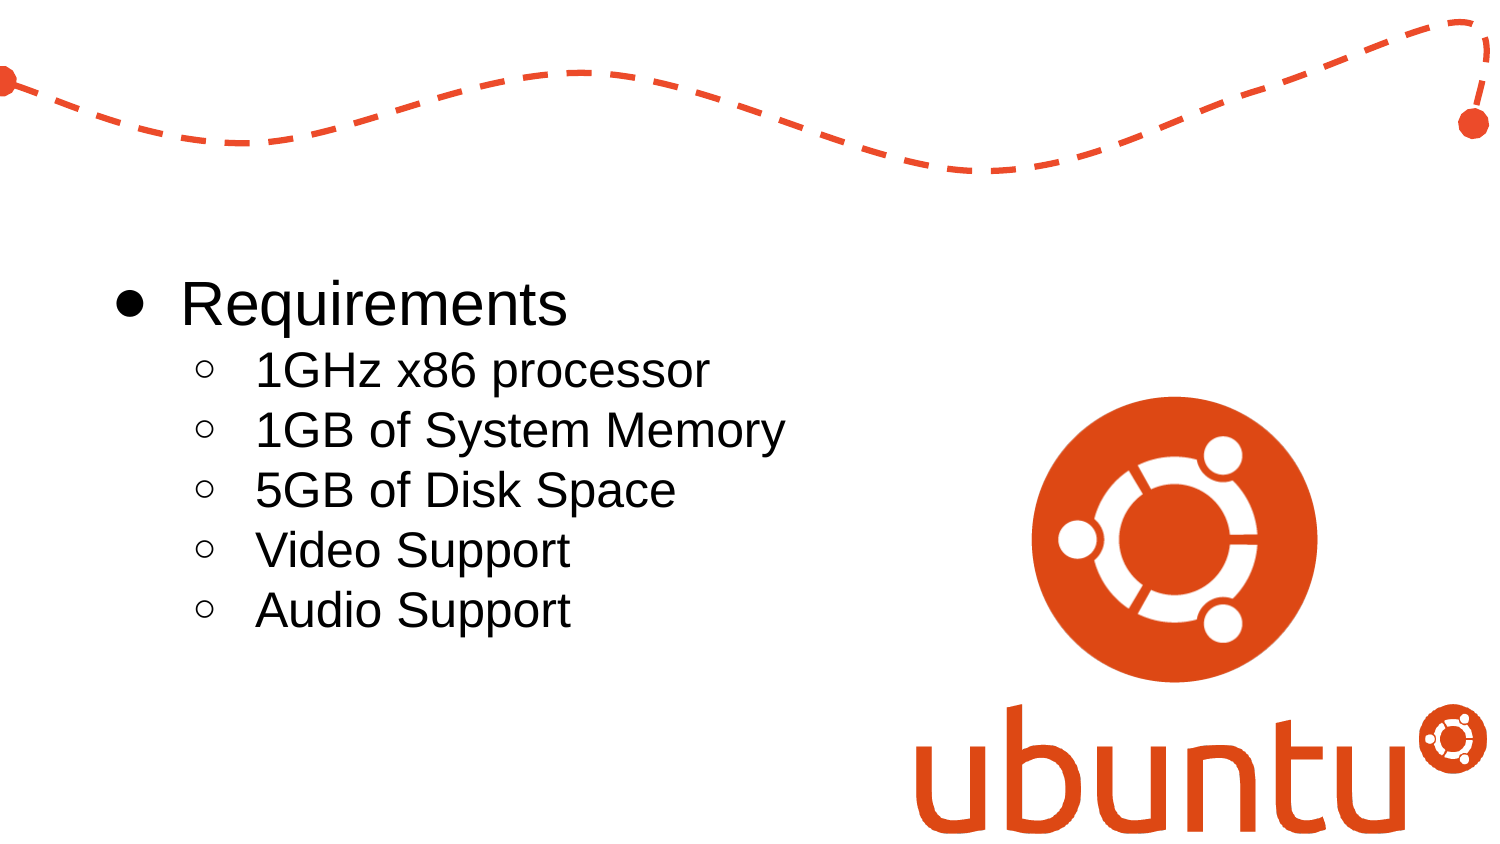

# Requirements
1GHz x86 processor
1GB of System Memory
5GB of Disk Space
Video Support
Audio Support